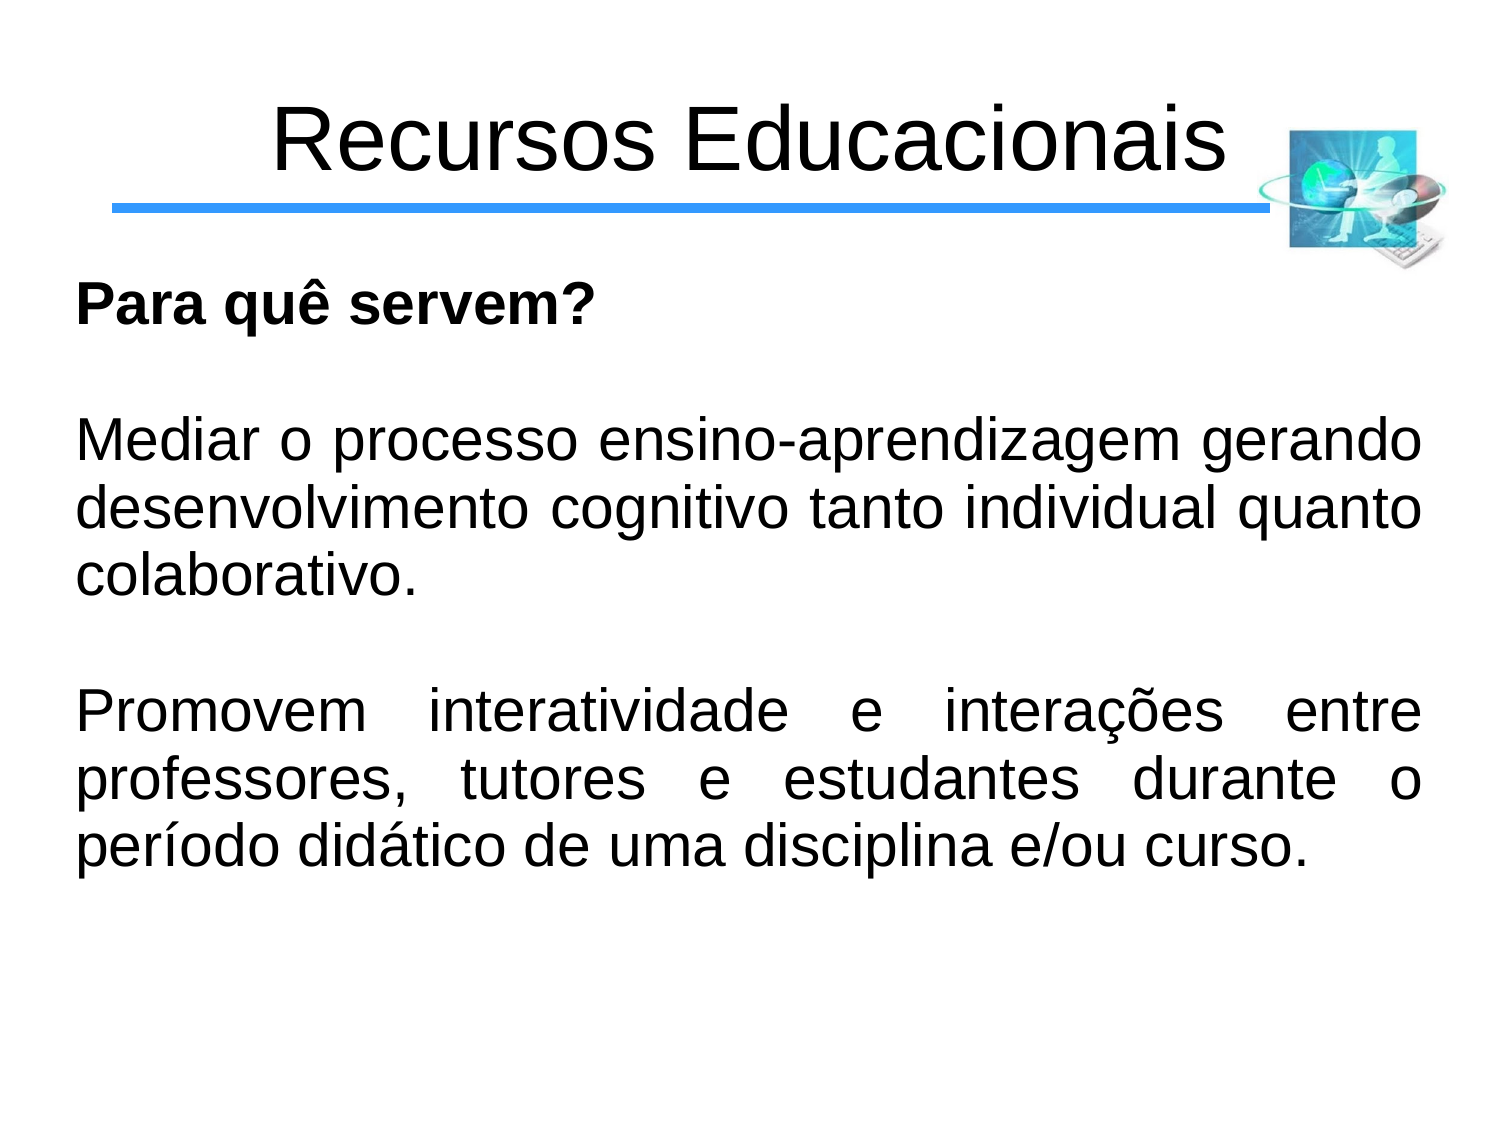

# Recursos Educacionais
Para quê servem?
Mediar o processo ensino-aprendizagem gerando desenvolvimento cognitivo tanto individual quanto colaborativo.
Promovem interatividade e interações entre professores, tutores e estudantes durante o período didático de uma disciplina e/ou curso.